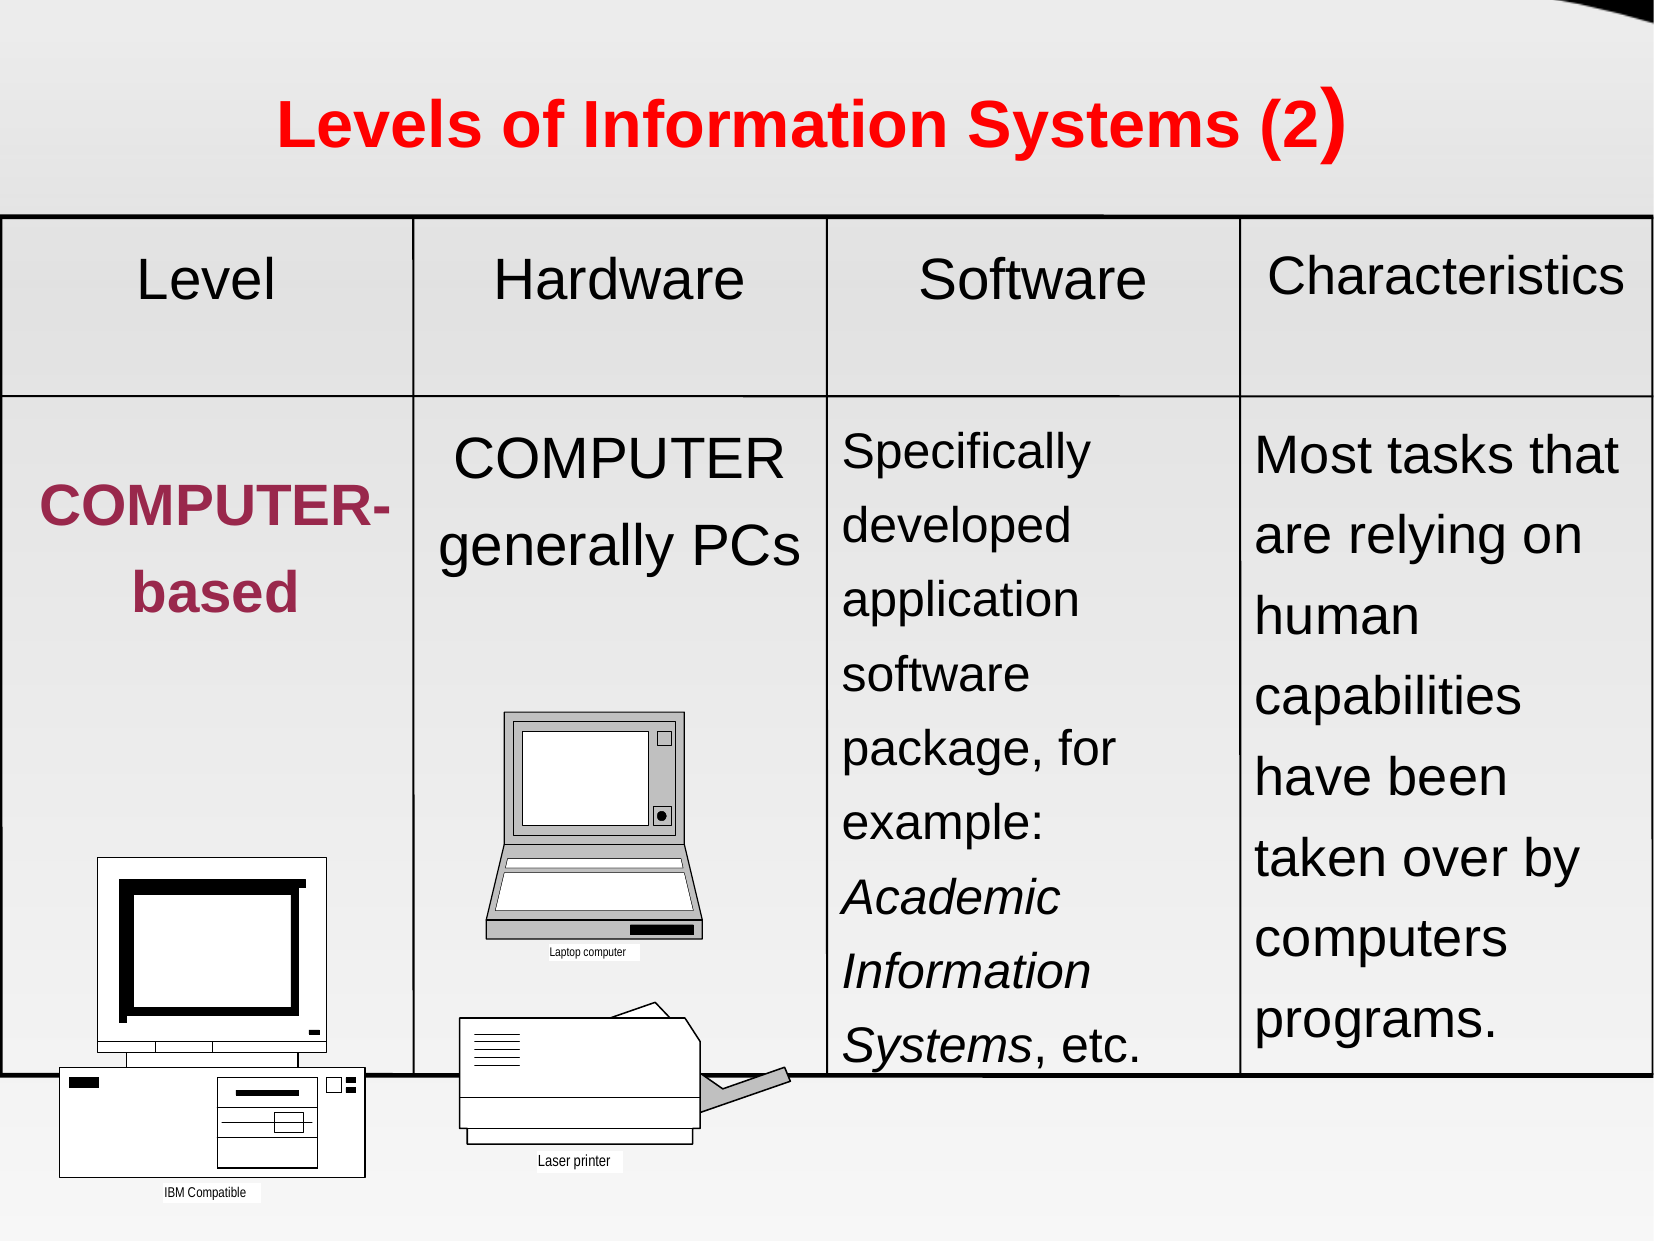

# Levels of Information Systems (2)‏
Level
Hardware
Software
Characteristics
COMPUTER generally PCs
Specifically developed application software package, for example: Academic Information Systems, etc.
Most tasks that are relying on human capabilities have been taken over by computers programs.
COMPUTER-based